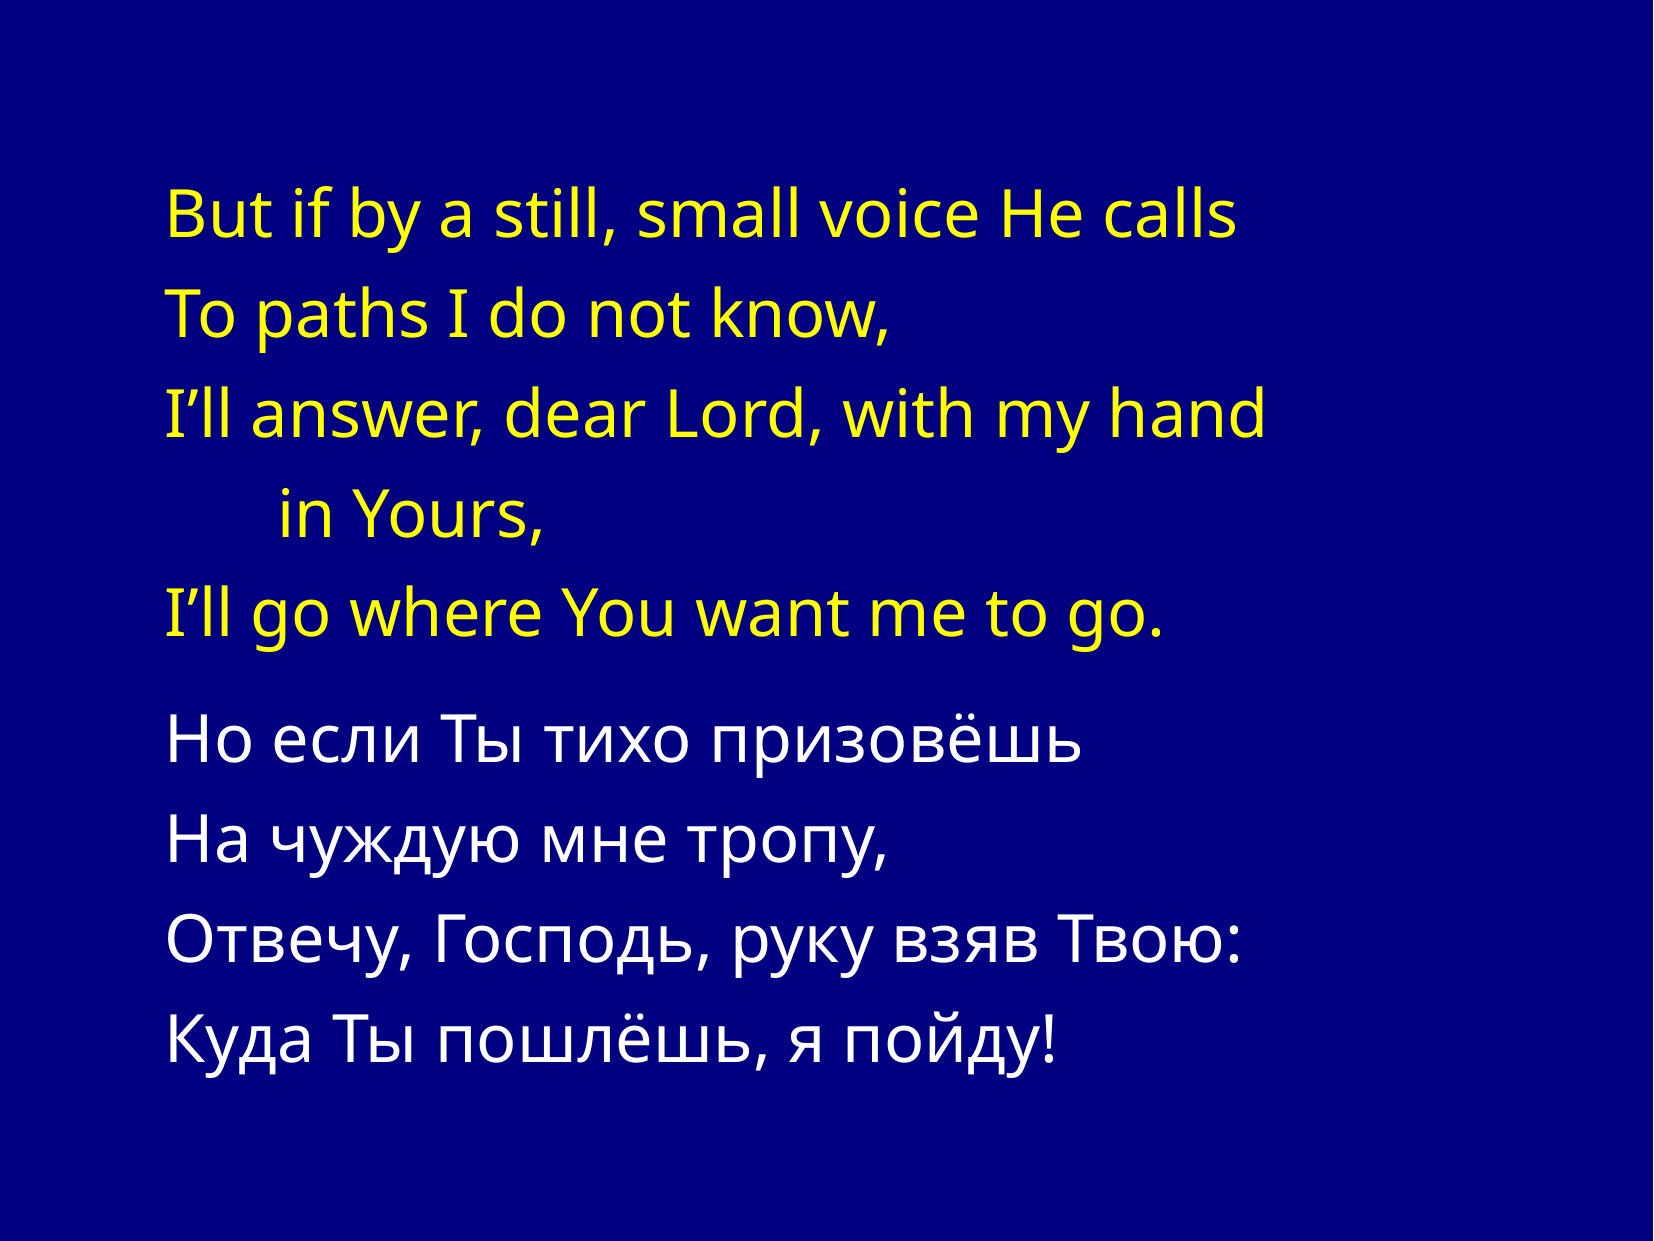

But if by a still, small voice He calls
	To paths I do not know,
	I’ll answer, dear Lord, with my hand
		in Yours,
	I’ll go where You want me to go.
	Но если Ты тихо призовёшь
	На чуждую мне тропу,
	Отвечу, Господь, руку взяв Твою:
	Куда Ты пошлёшь, я пойду!